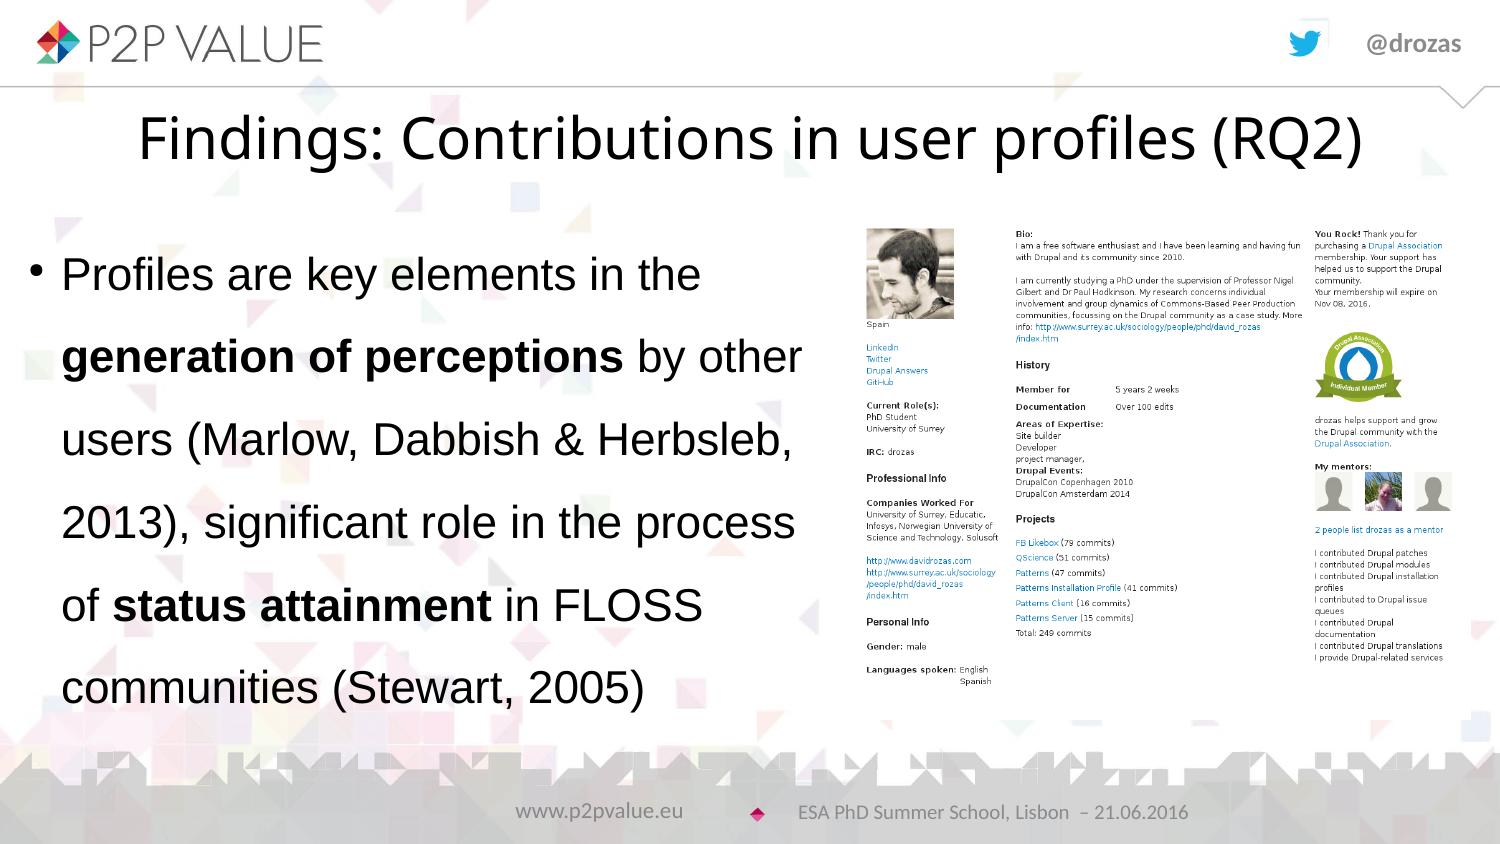

@drozas
# Findings: Contributions in user profiles (RQ2)
Profiles are key elements in the generation of perceptions by other users (Marlow, Dabbish & Herbsleb, 2013), significant role in the process of status attainment in FLOSS communities (Stewart, 2005)
ESA PhD Summer School, Lisbon – 21.06.2016
www.p2pvalue.eu